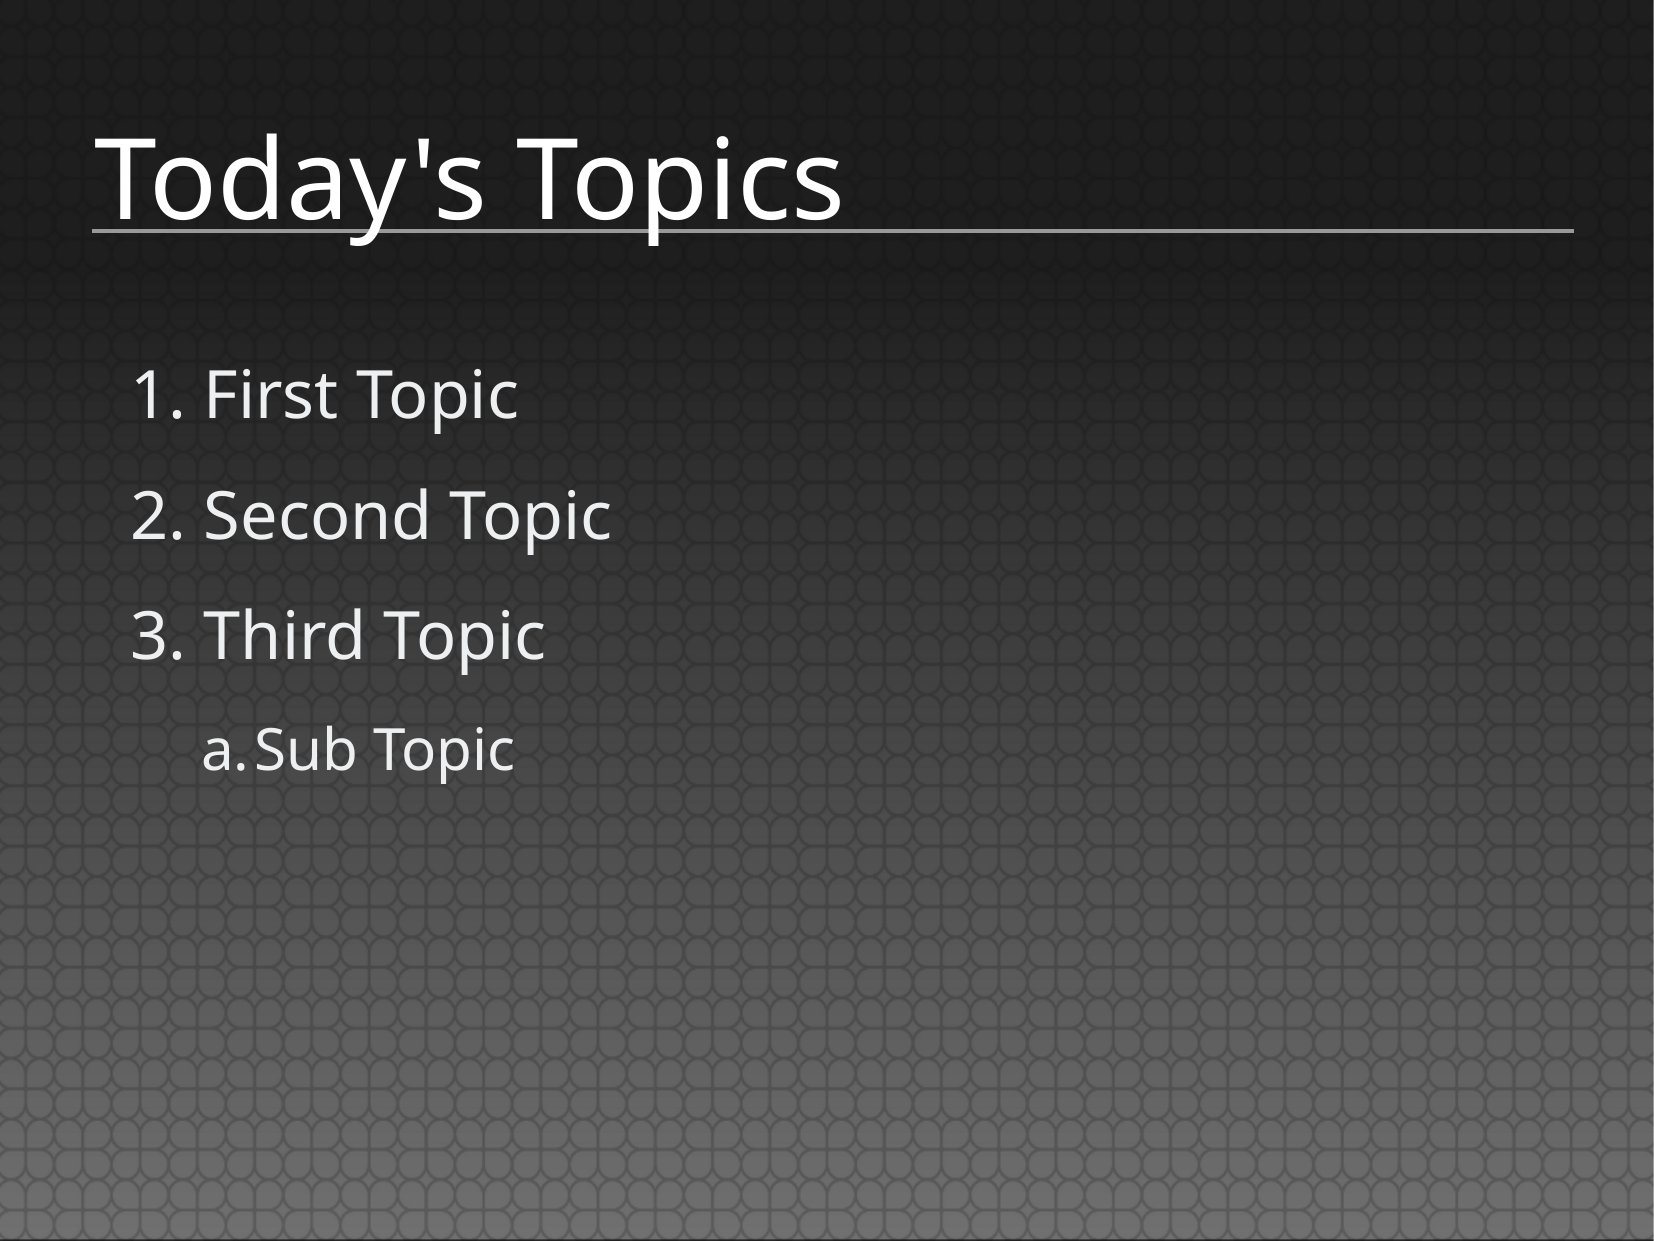

# Today's Topics
 First Topic
 Second Topic
 Third Topic
Sub Topic